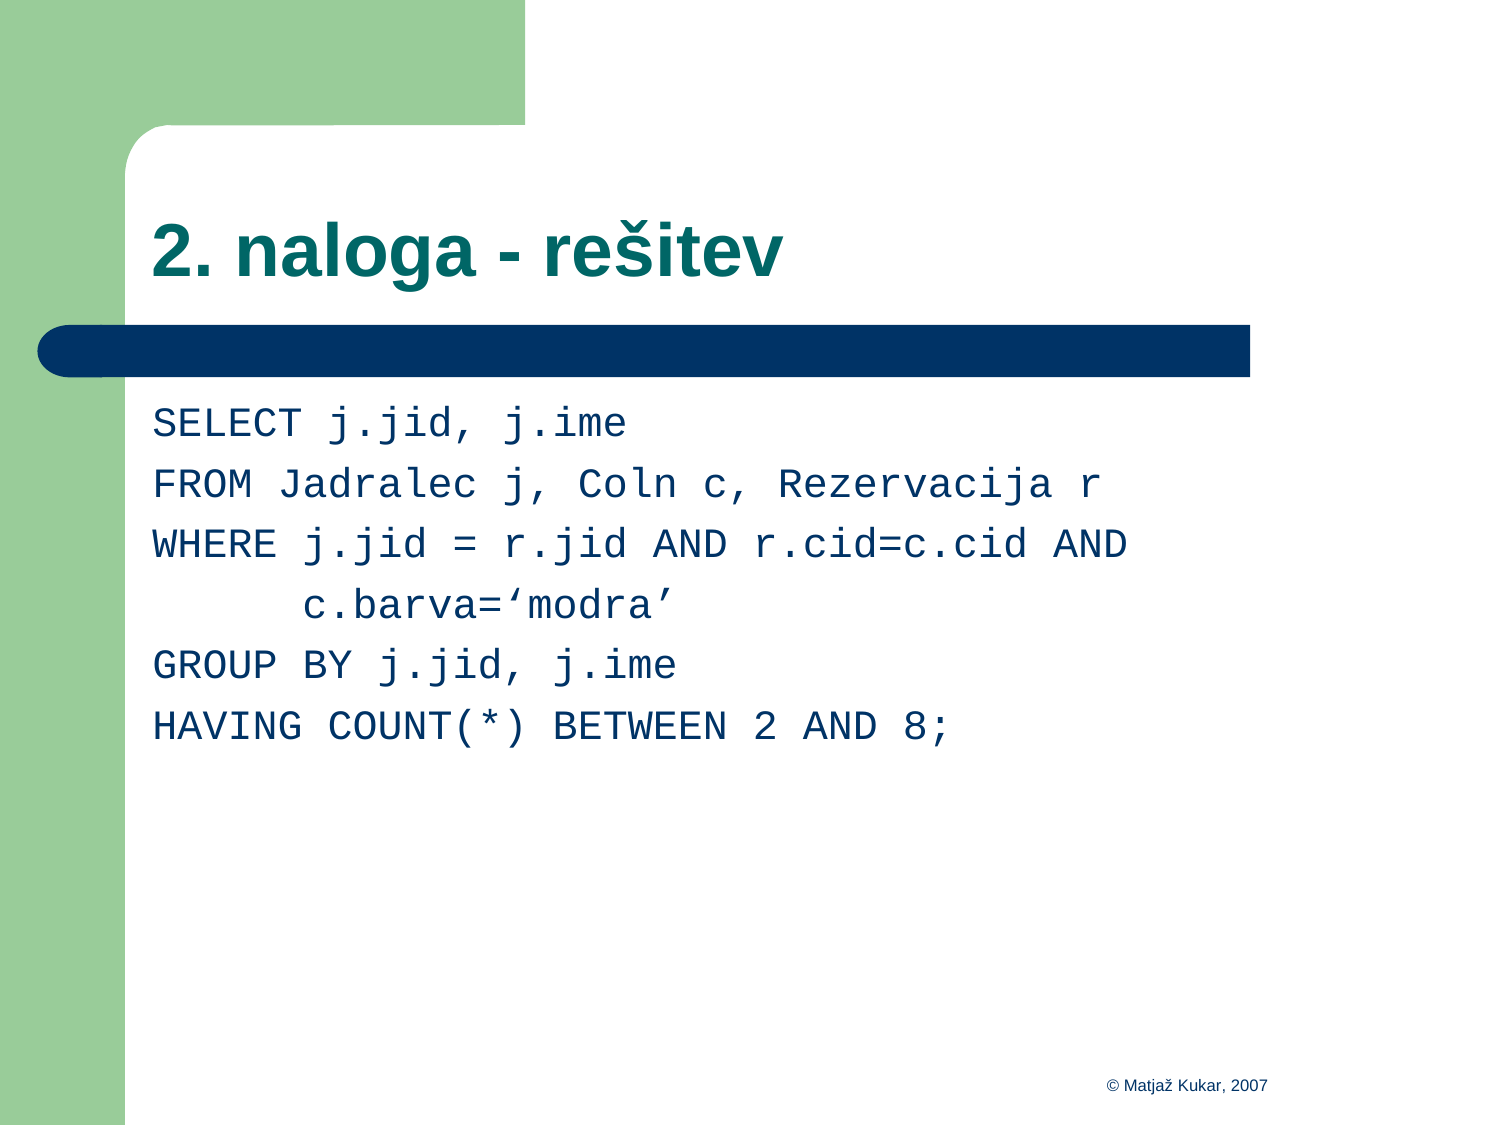

# 2. naloga - rešitev
SELECT j.jid, j.ime
FROM Jadralec j, Coln c, Rezervacija r
WHERE j.jid = r.jid AND r.cid=c.cid AND
 c.barva=‘modra’
GROUP BY j.jid, j.ime
HAVING COUNT(*) BETWEEN 2 AND 8;
© Matjaž Kukar, 2007